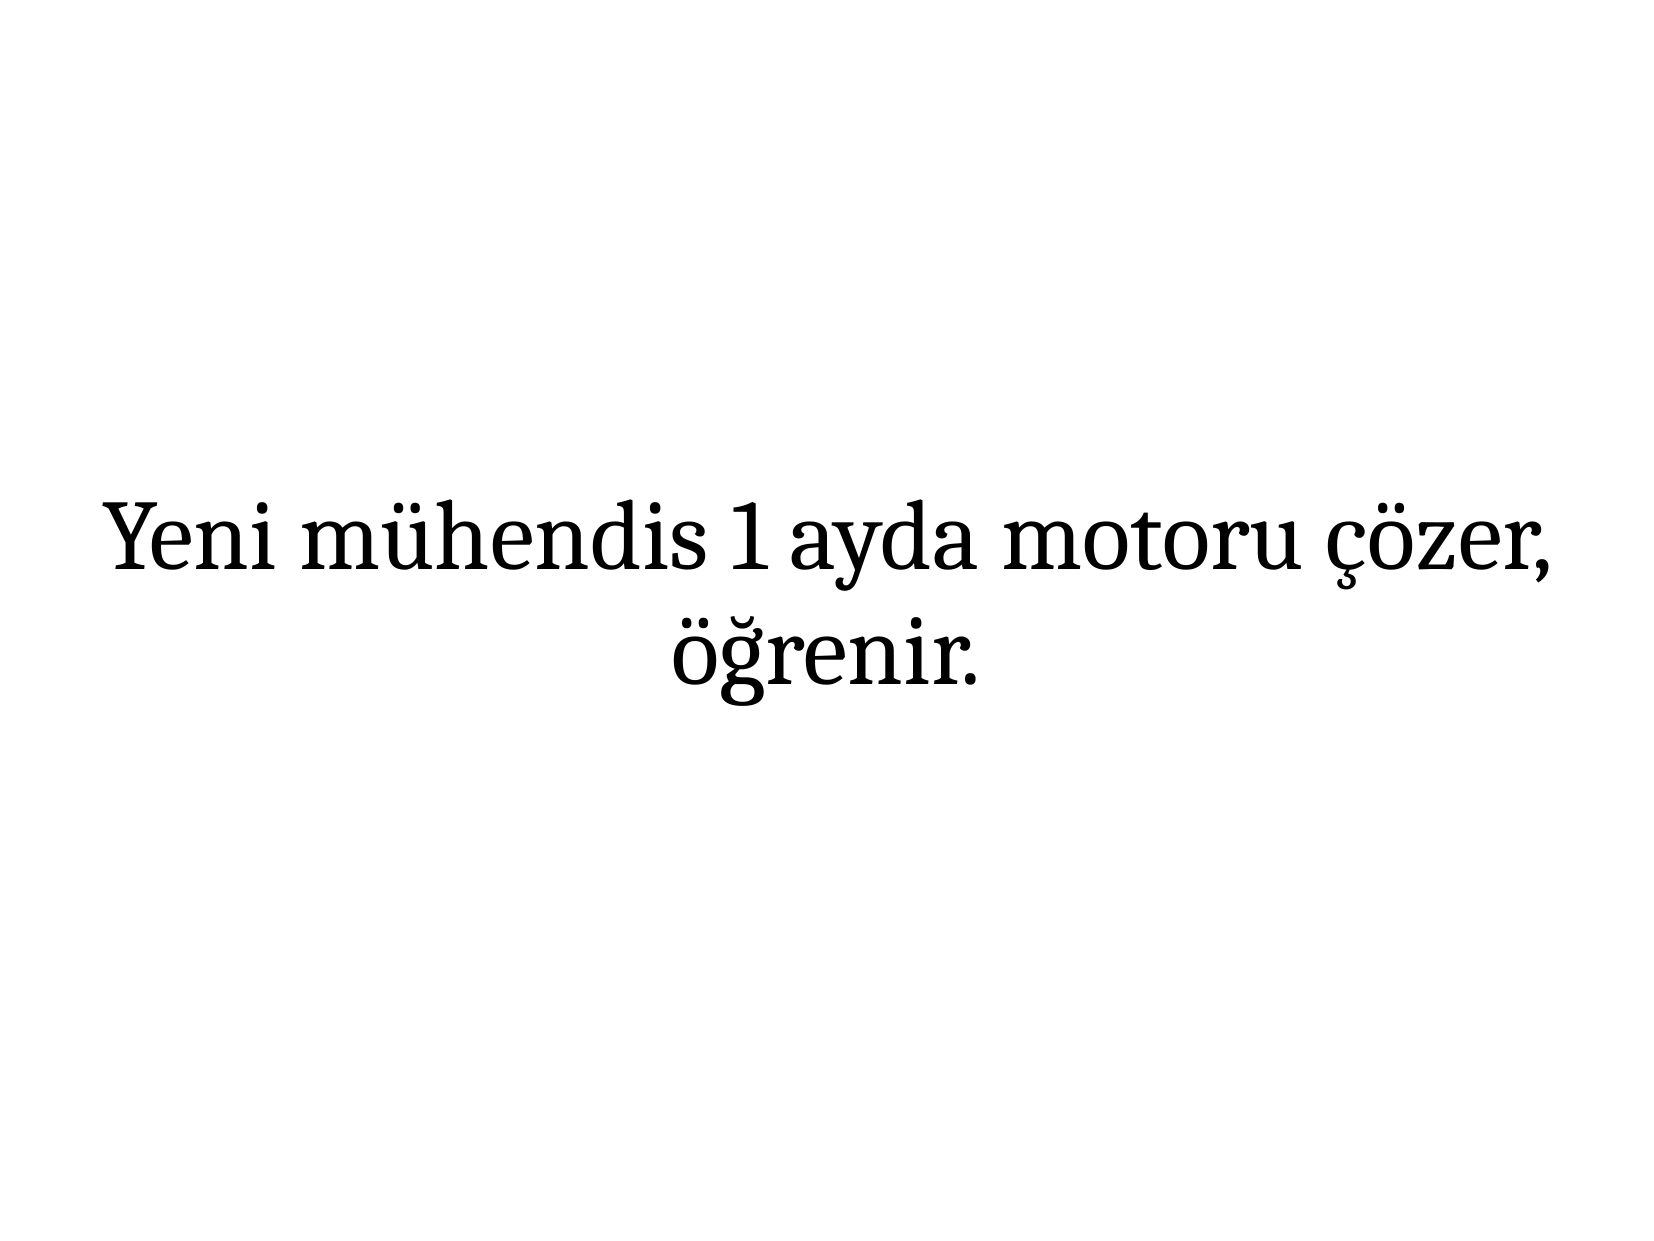

# Yeni mühendis 1 ayda motoru çözer, öğrenir.